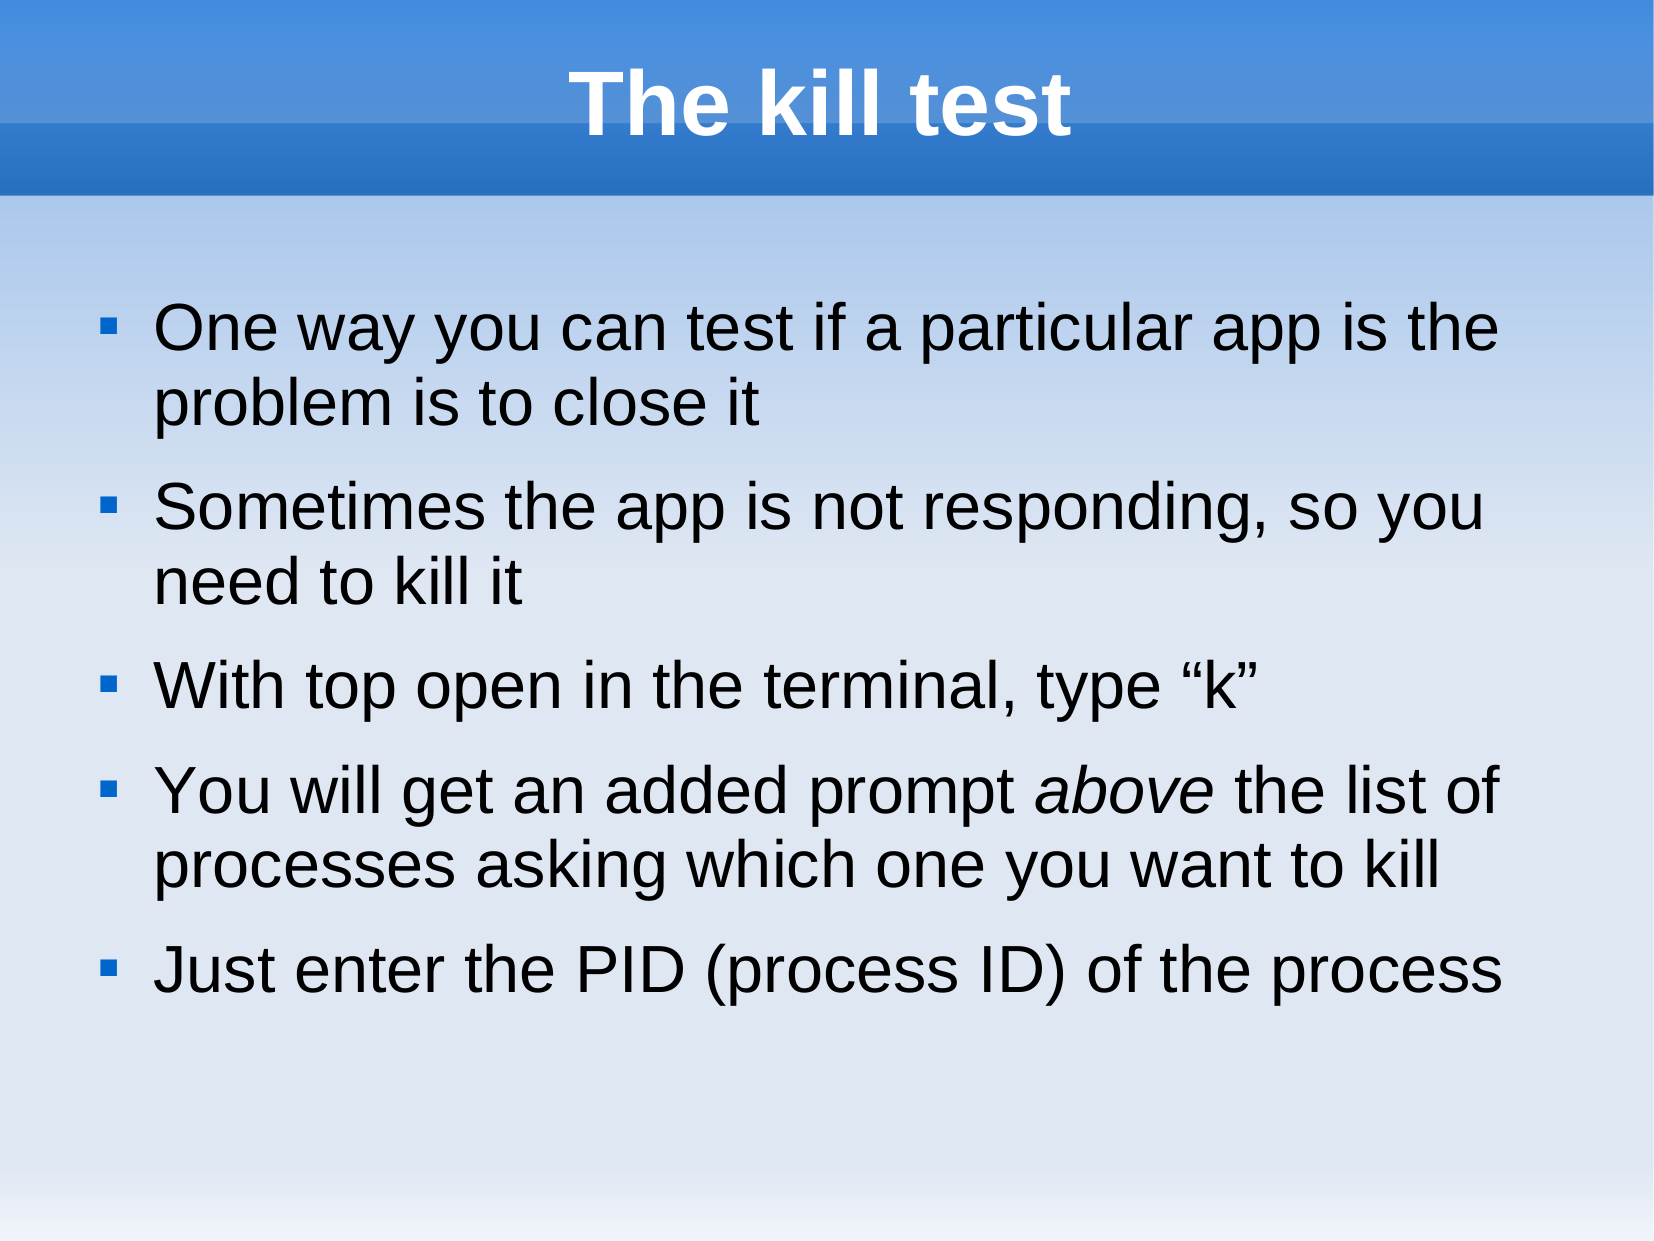

# The kill test
One way you can test if a particular app is the problem is to close it
Sometimes the app is not responding, so you need to kill it
With top open in the terminal, type “k”
You will get an added prompt above the list of processes asking which one you want to kill
Just enter the PID (process ID) of the process